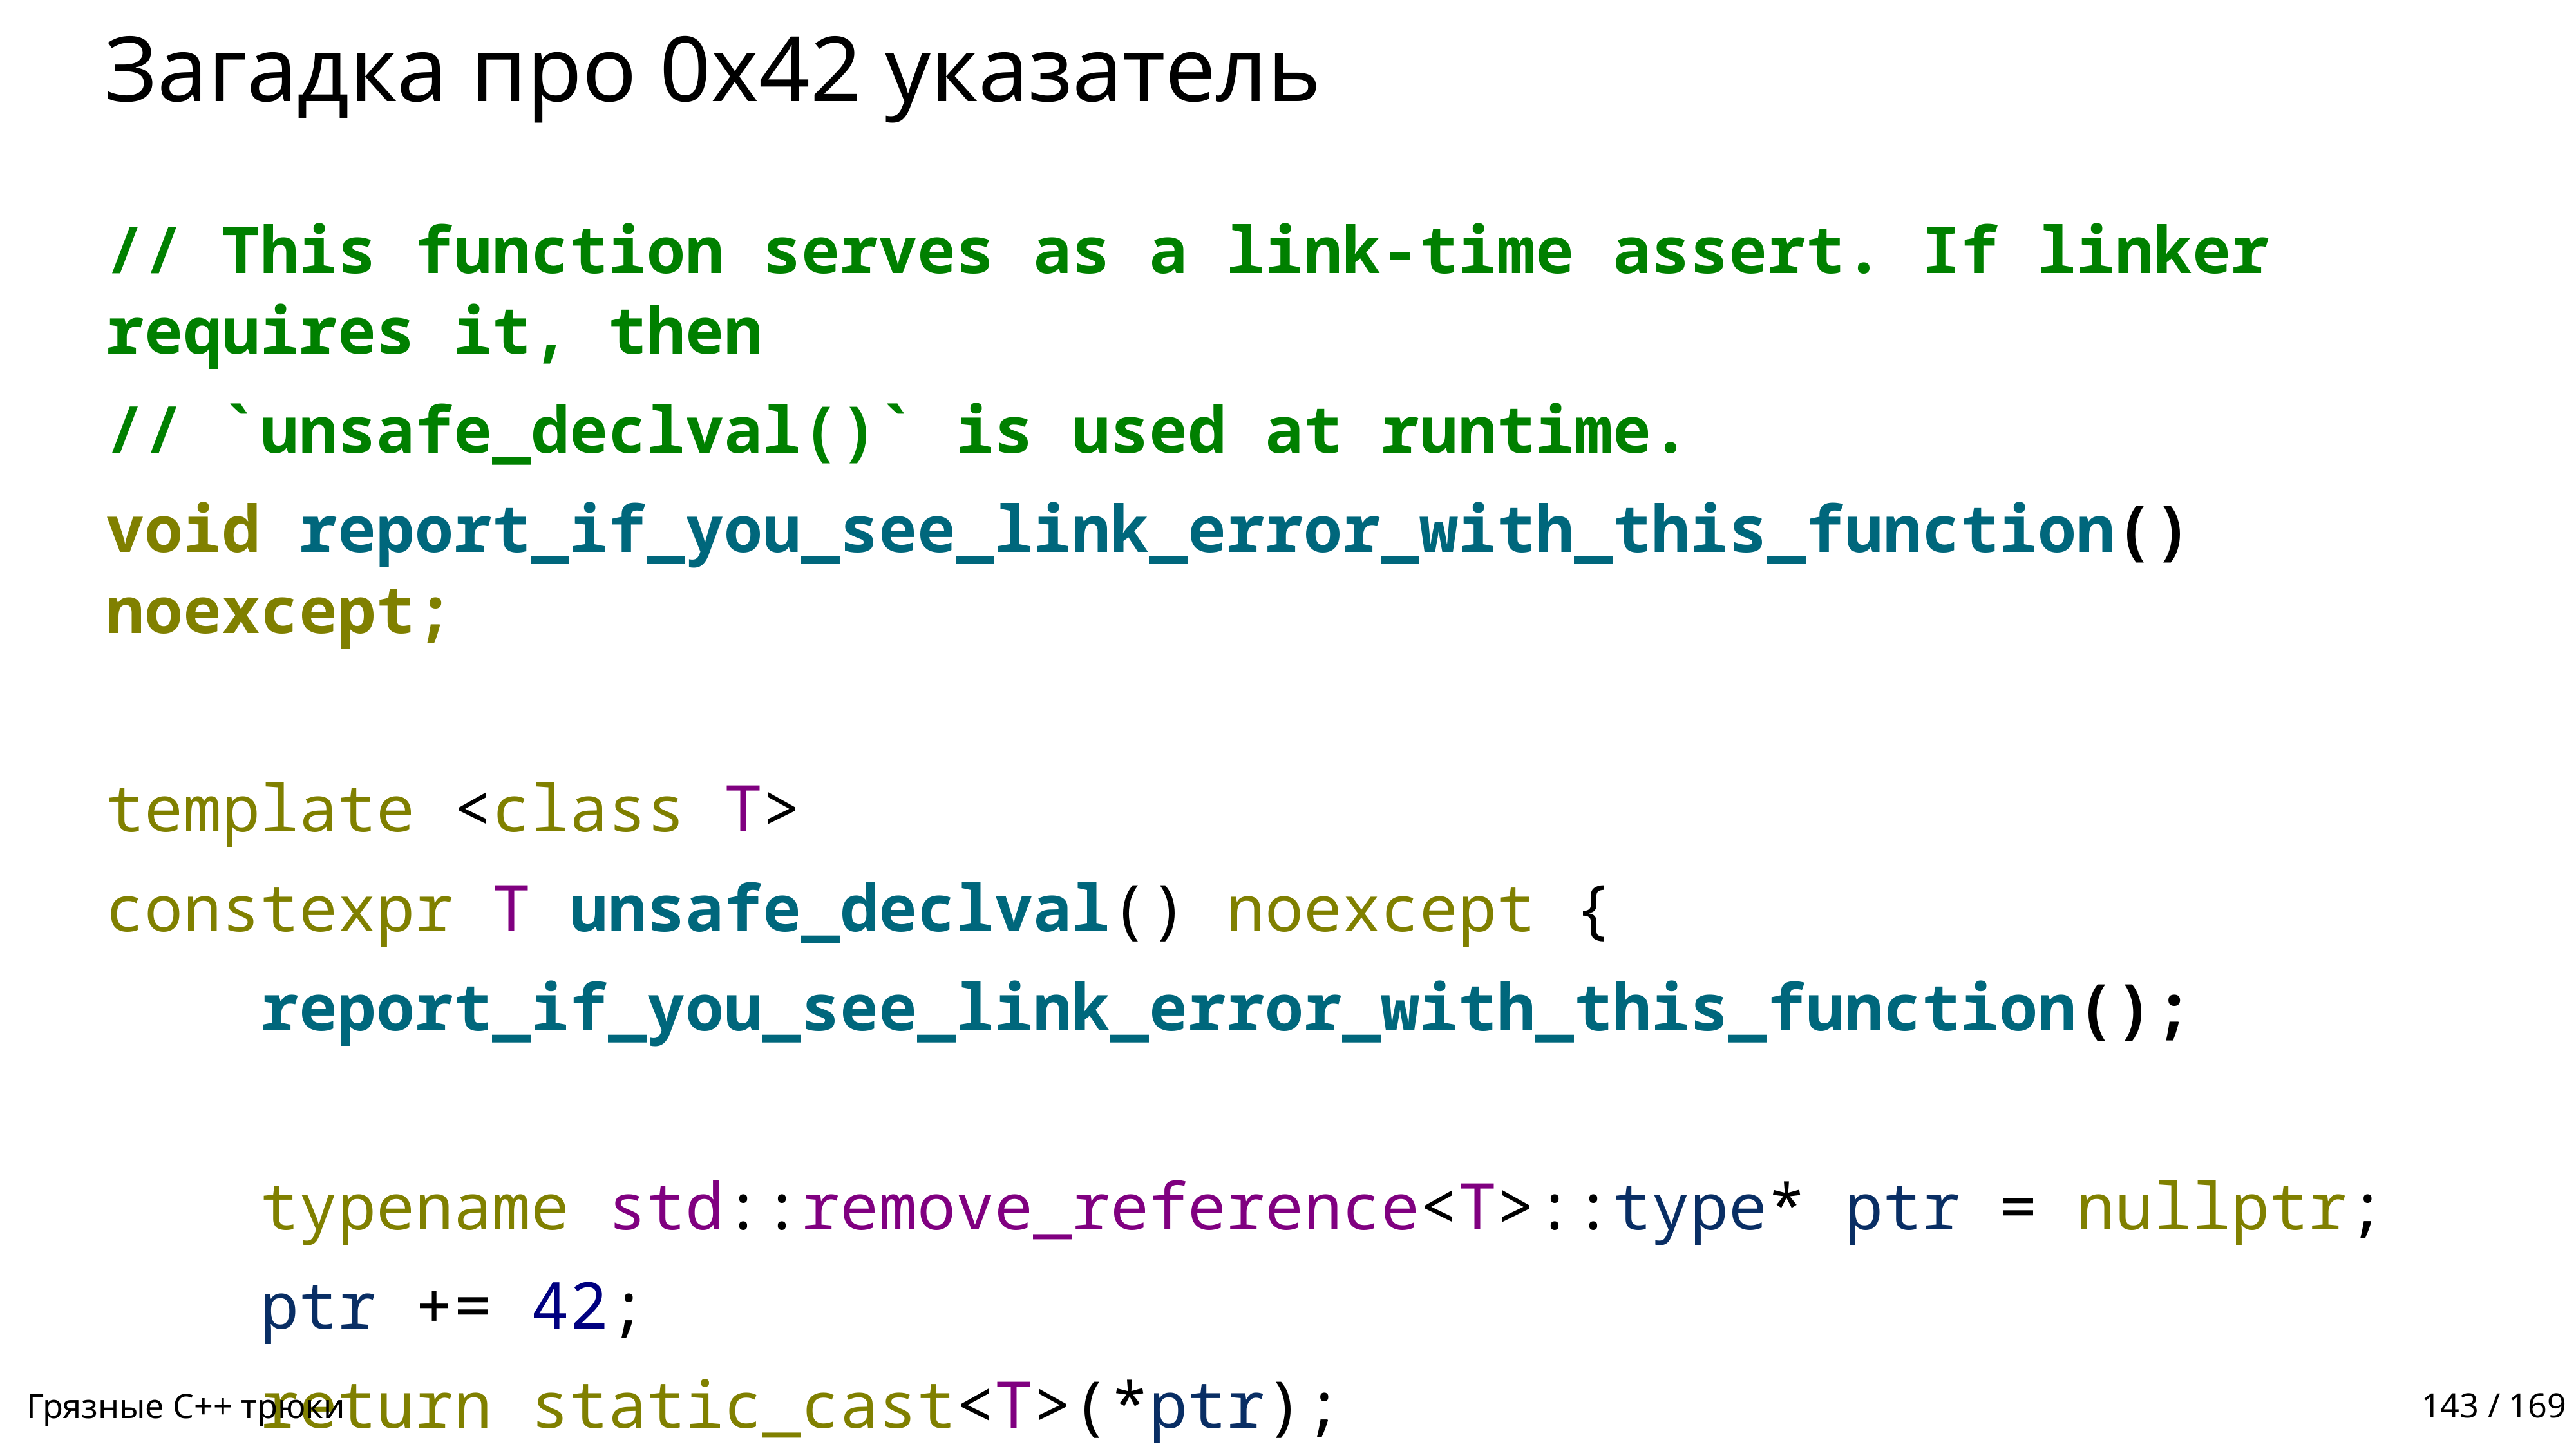

Загадка про 0x42 указатель
# // This function serves as a link-time assert. If linker requires it, then
// `unsafe_declval()` is used at runtime.
void report_if_you_see_link_error_with_this_function() noexcept;
template <class T>
constexpr T unsafe_declval() noexcept {
 report_if_you_see_link_error_with_this_function();
 typename std::remove_reference<T>::type* ptr = nullptr;
 ptr += 42;
 return static_cast<T>(*ptr);
}
Грязные C++ трюки